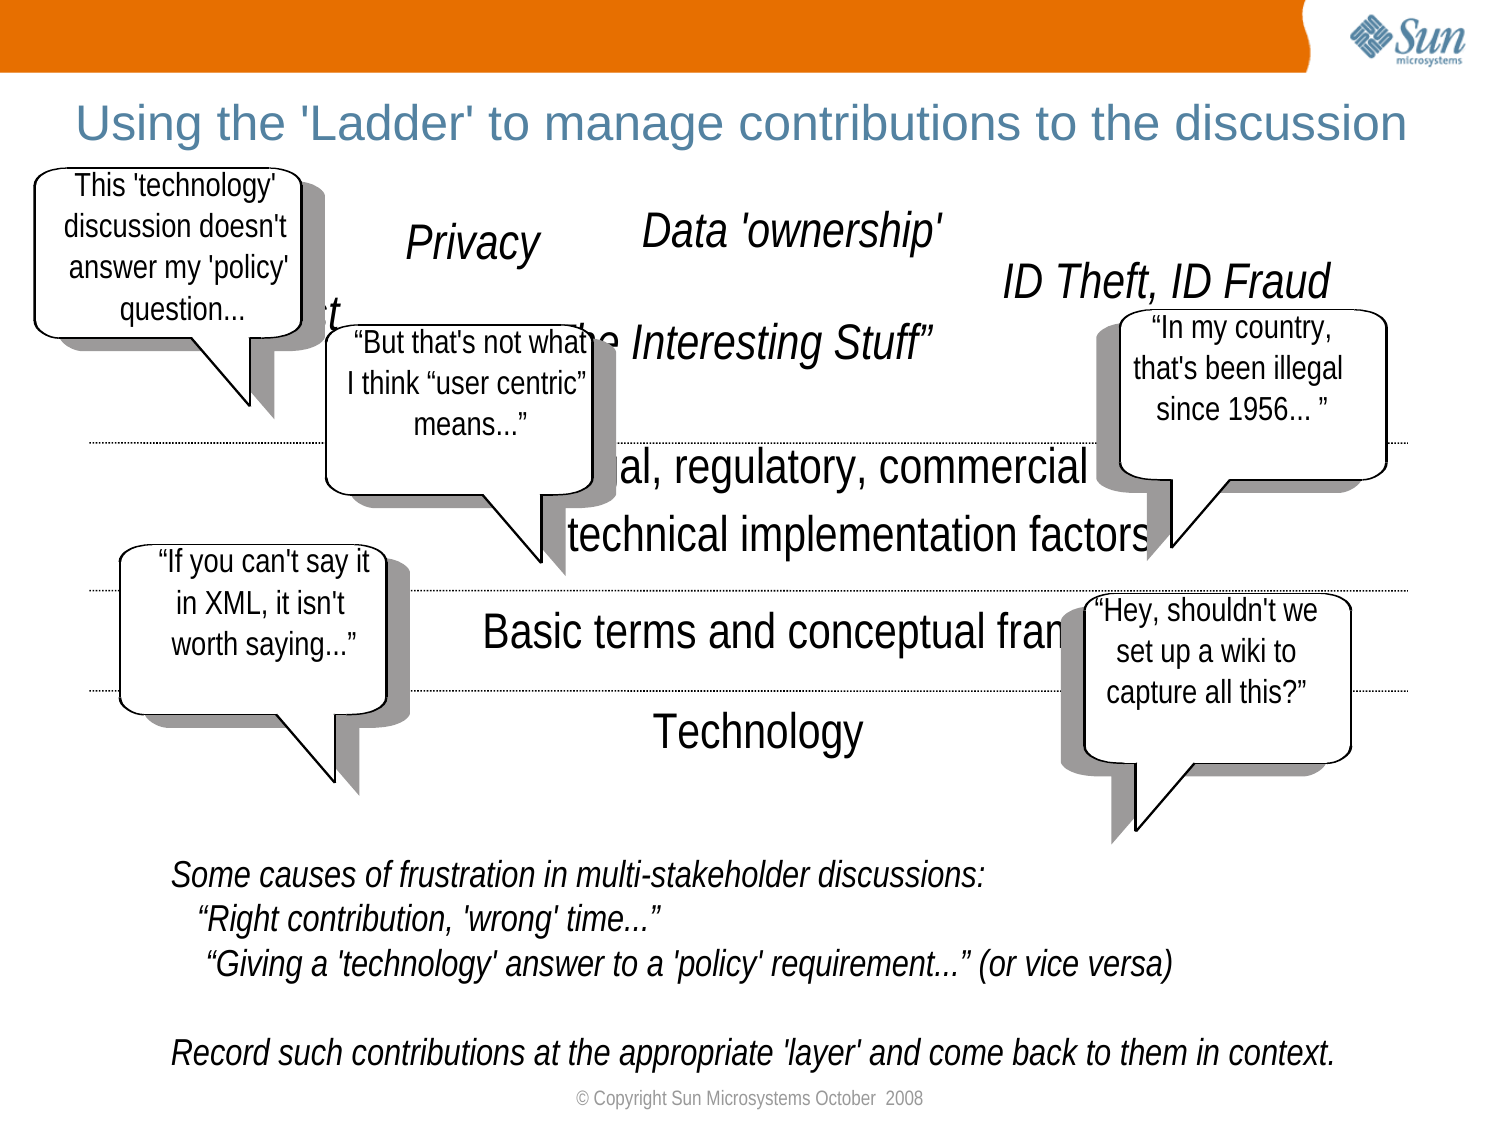

# Using the 'Ladder' to manage contributions to the discussion
This 'technology'
discussion doesn't
answer my 'policy'
 question...
Data 'ownership'
Privacy
ID Theft, ID Fraud
Trust
“In my country,
that's been illegal
since 1956... ”
“But that's not what
I think “user centric”
means...”
“The Interesting Stuff”
Legal, regulatory, commercial and
technical implementation factors
“If you can't say it
in XML, it isn't
worth saying...”
“Hey, shouldn't we
set up a wiki to
capture all this?”
Basic terms and conceptual framework
Technology
 Some causes of frustration in multi-stakeholder discussions:
“Right contribution, 'wrong' time...”
 “Giving a 'technology' answer to a 'policy' requirement...” (or vice versa)
 Record such contributions at the appropriate 'layer' and come back to them in context.